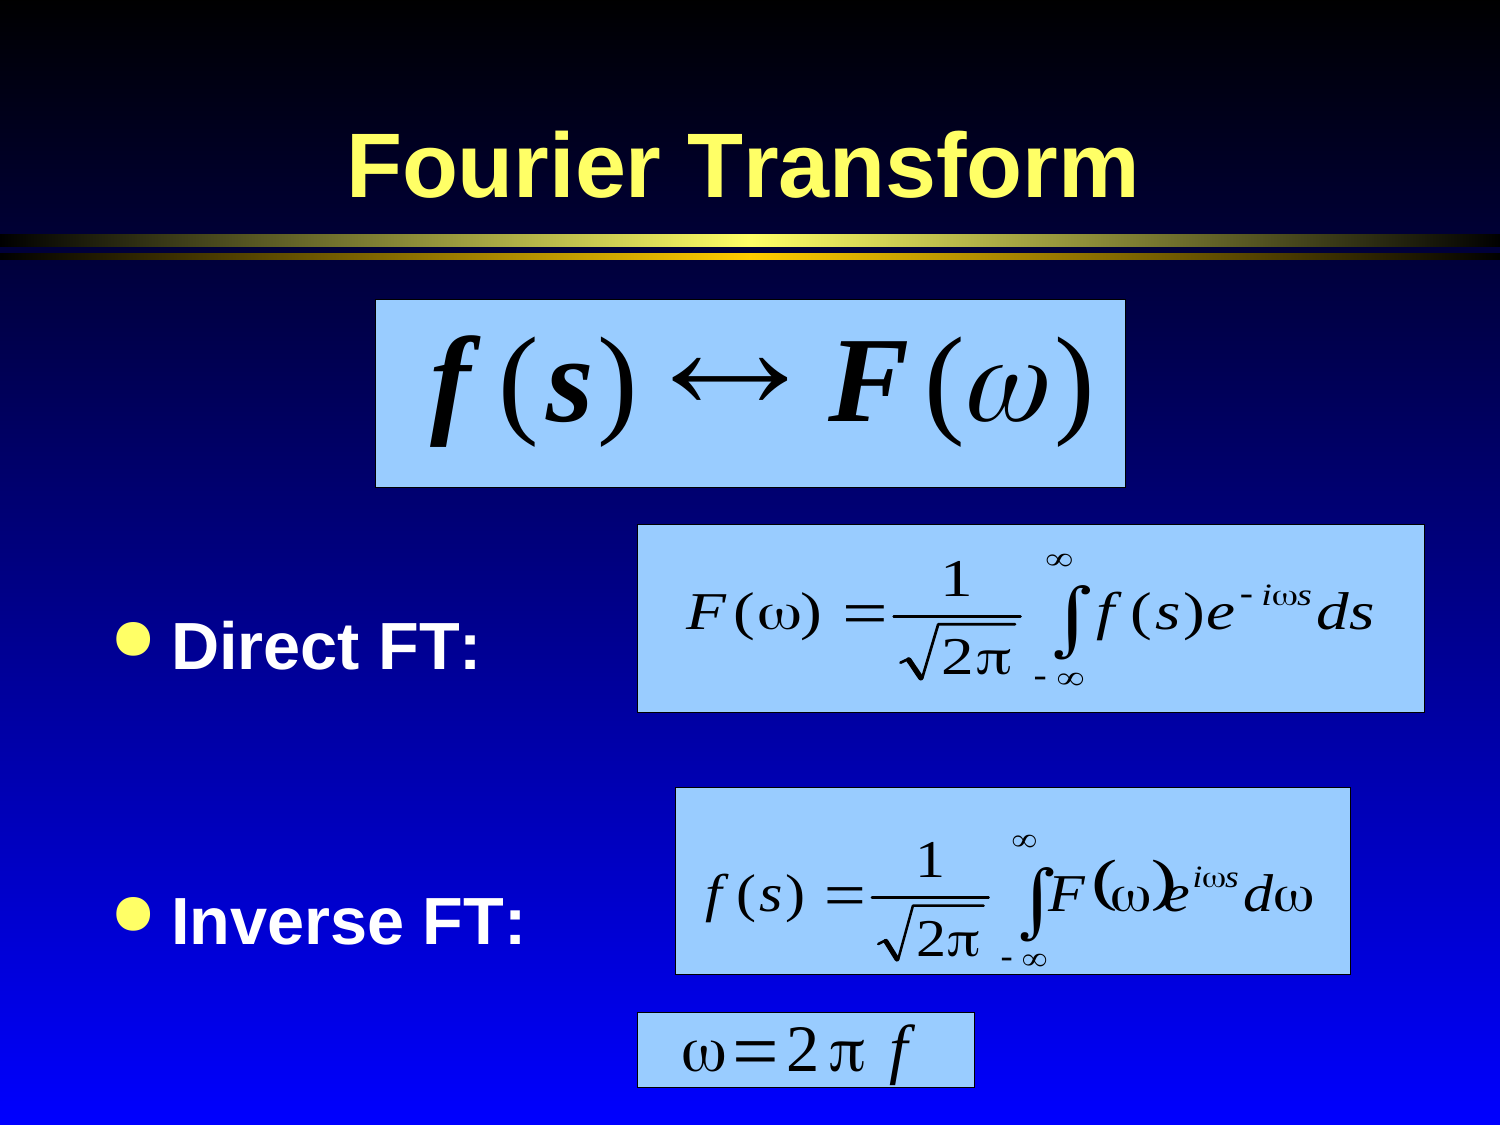

# Fourier Transform
Direct FT:
Inverse FT: